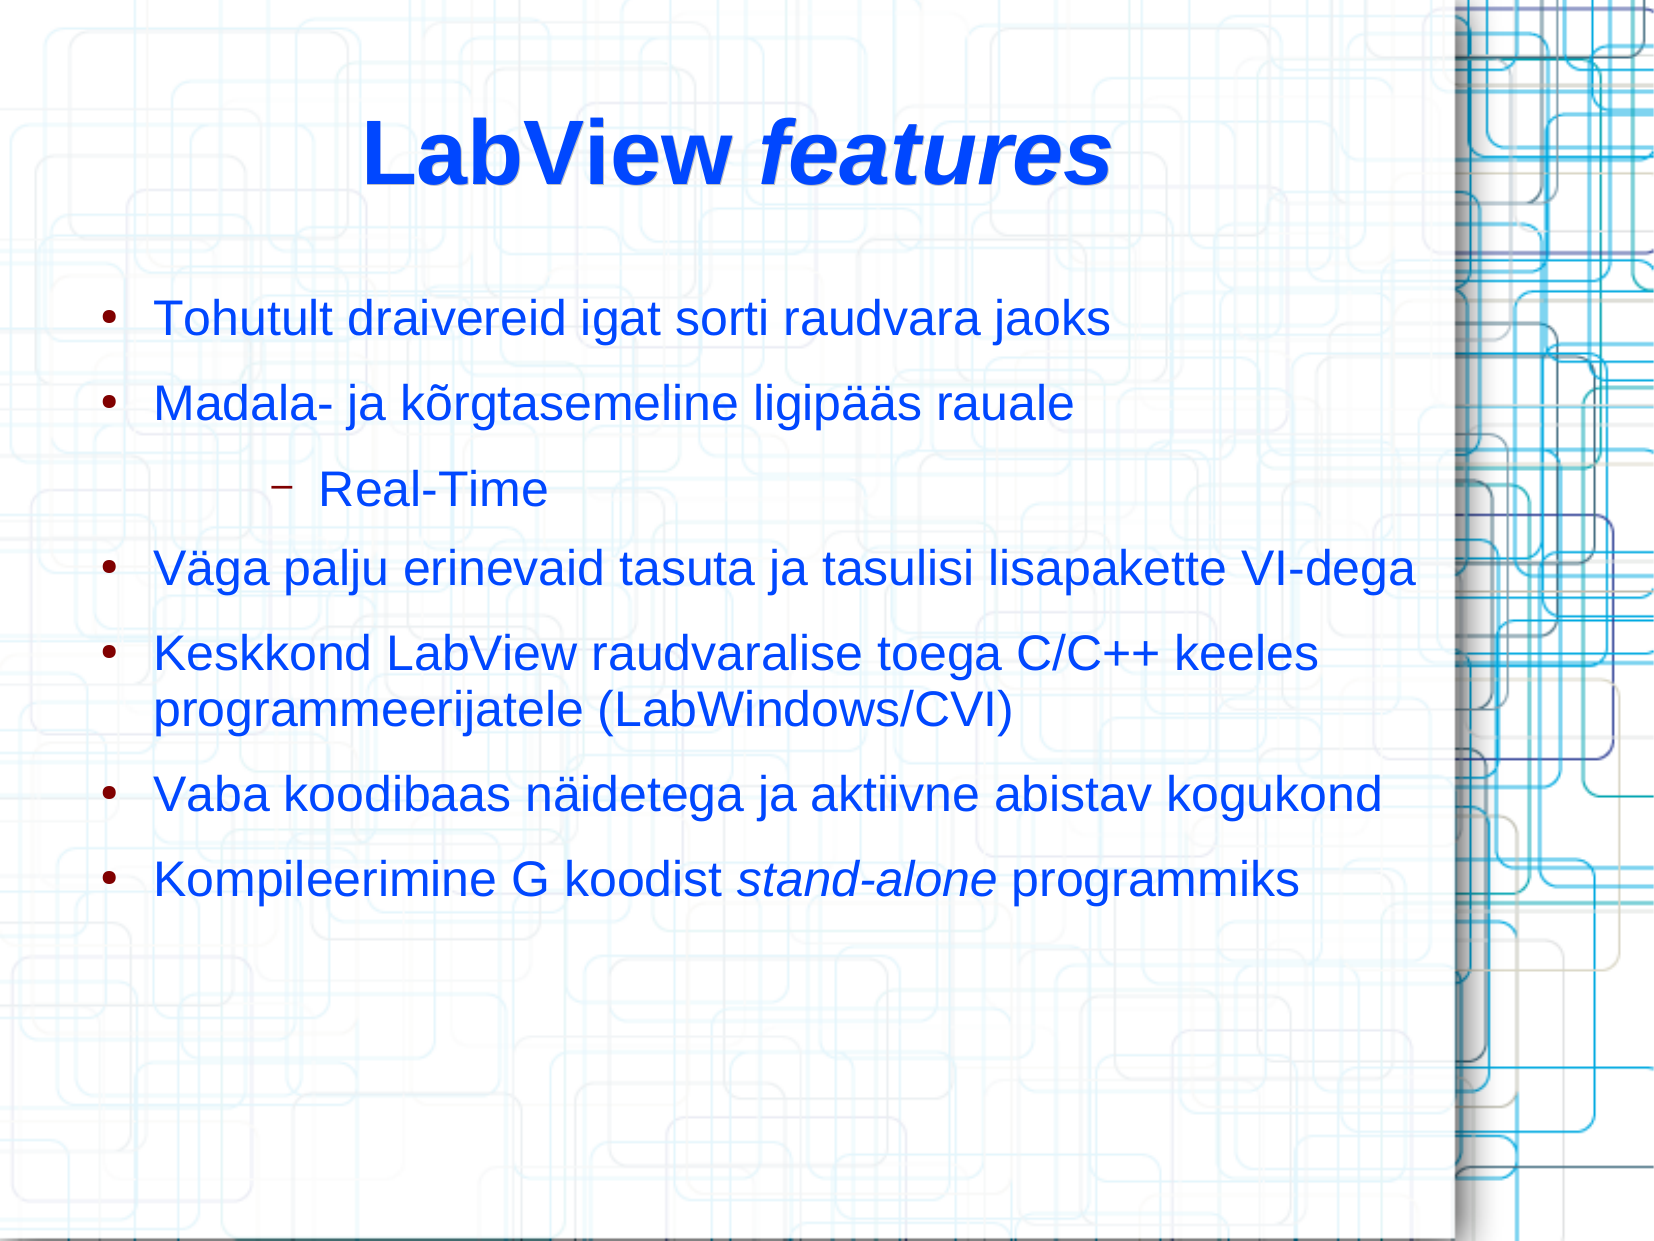

# LabView features
Tohutult draivereid igat sorti raudvara jaoks
Madala- ja kõrgtasemeline ligipääs rauale
Real-Time
Väga palju erinevaid tasuta ja tasulisi lisapakette VI-dega
Keskkond LabView raudvaralise toega C/C++ keeles programmeerijatele (LabWindows/CVI)
Vaba koodibaas näidetega ja aktiivne abistav kogukond
Kompileerimine G koodist stand-alone programmiks